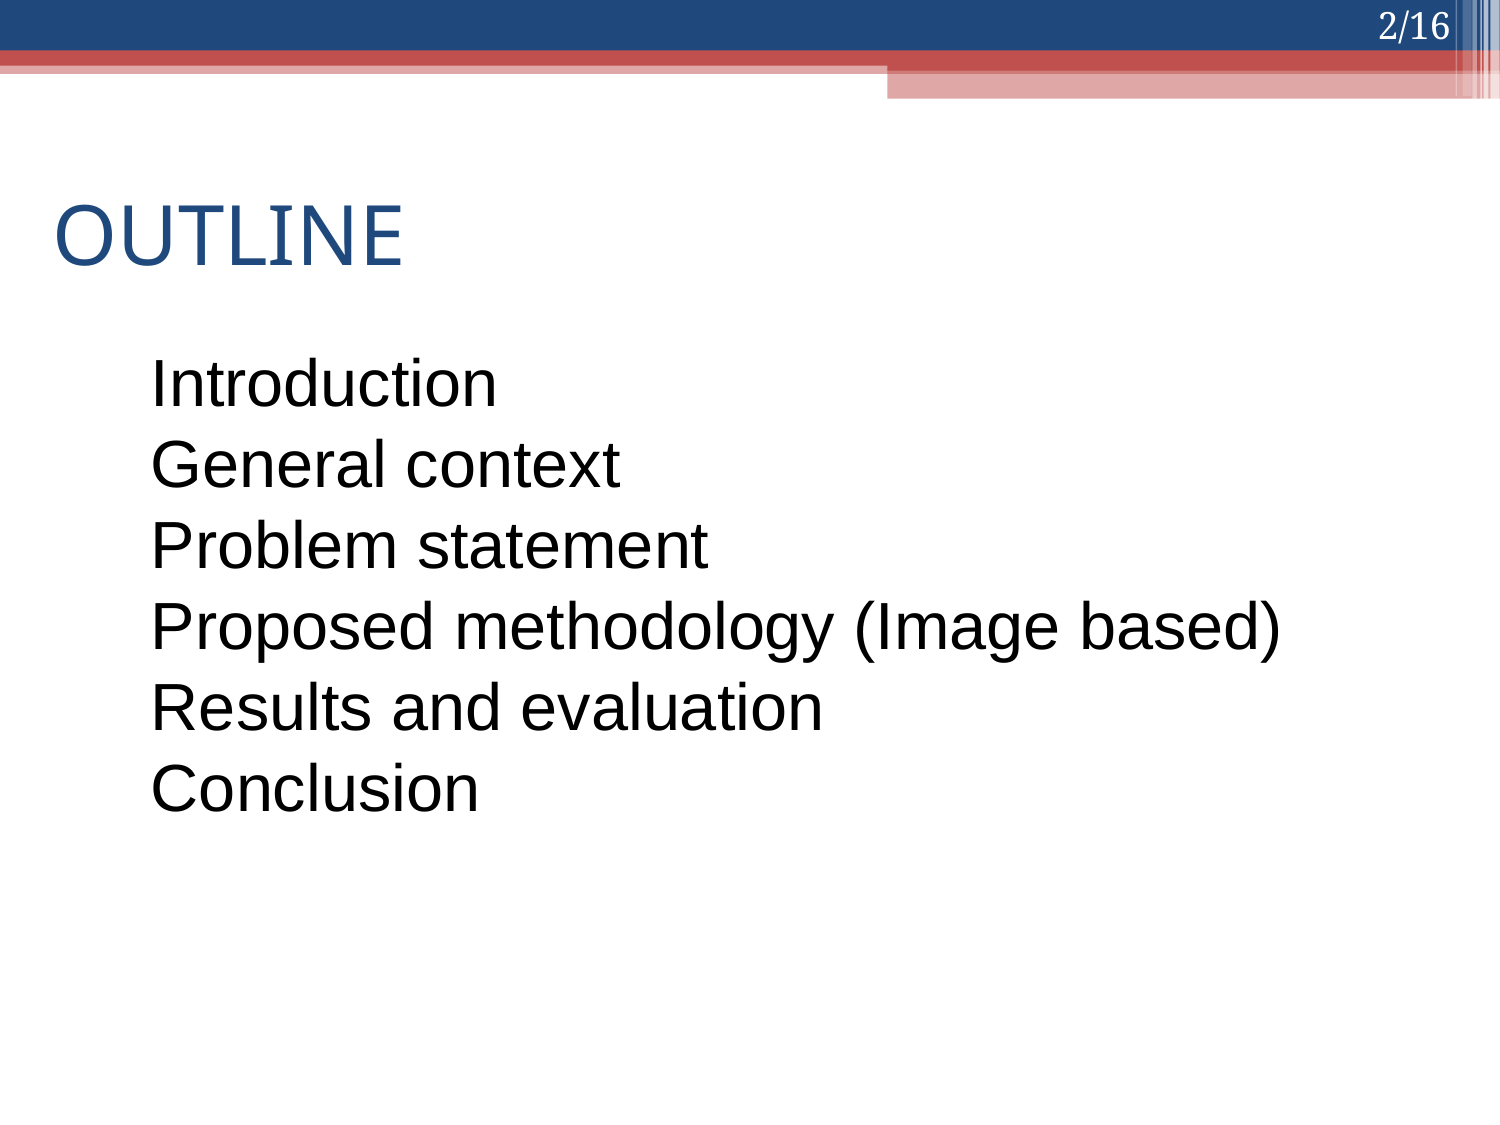

# OUTLINE
Introduction
General context
Problem statement
Proposed methodology (Image based)
Results and evaluation
Conclusion